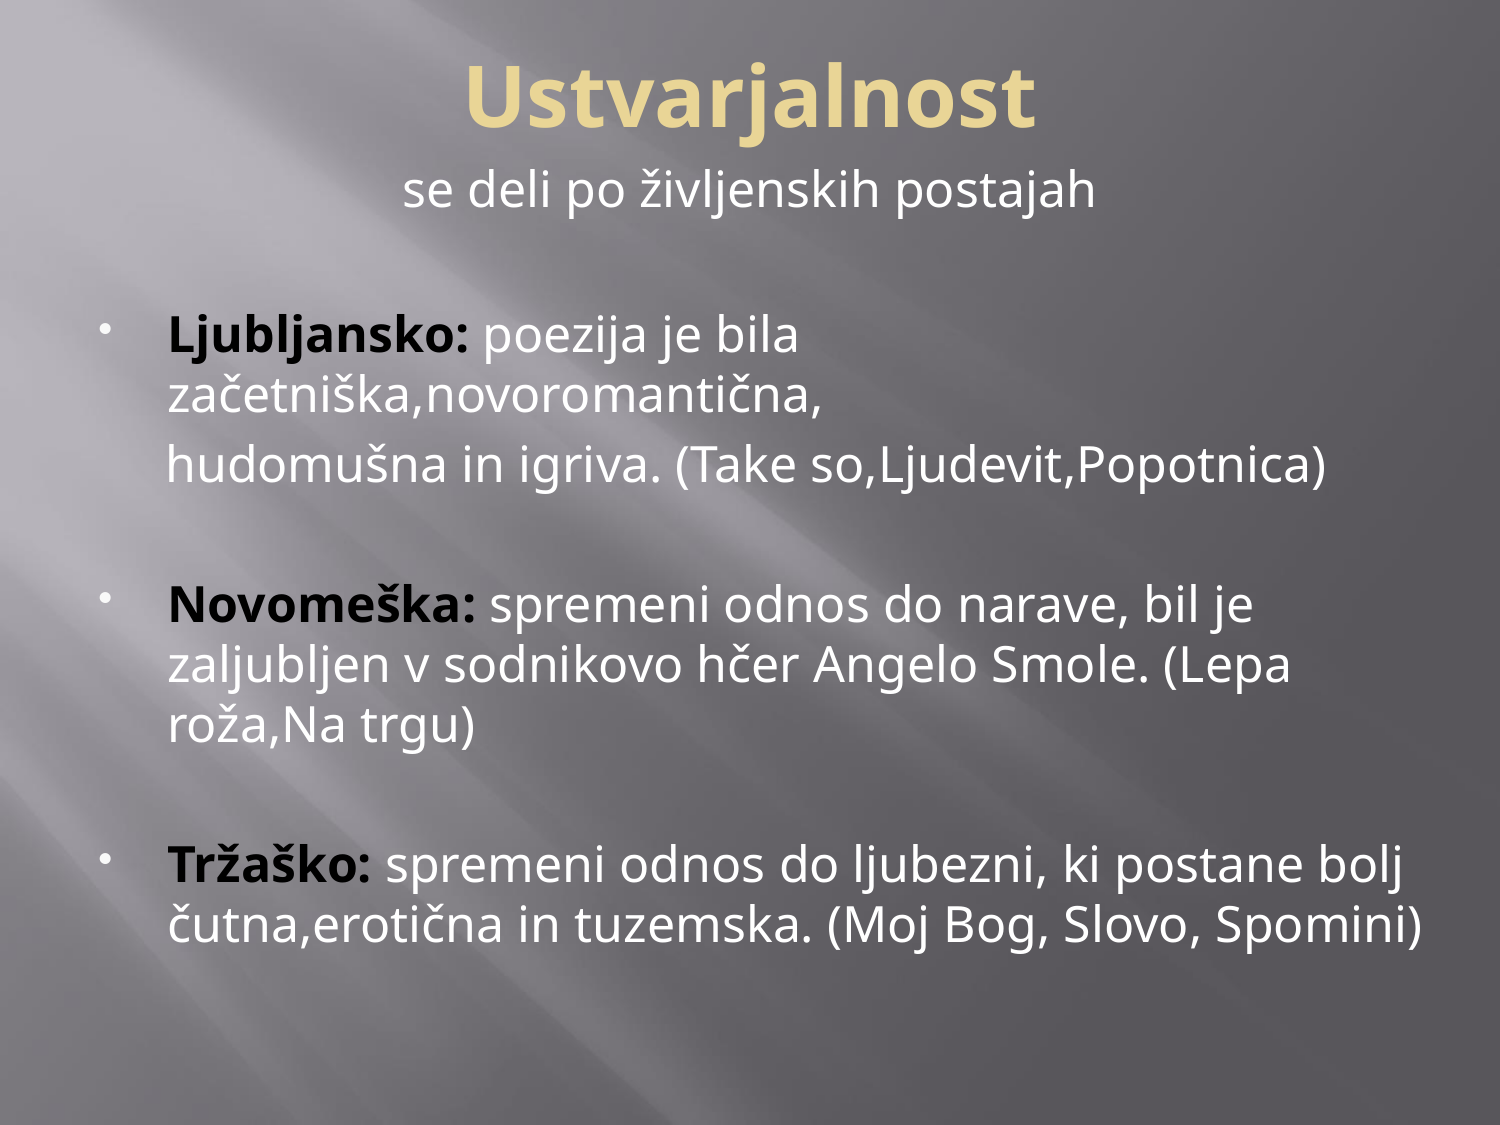

# Ustvarjalnost
se deli po življenskih postajah
Ljubljansko: poezija je bila začetniška,novoromantična,
 hudomušna in igriva. (Take so,Ljudevit,Popotnica)
Novomeška: spremeni odnos do narave, bil je zaljubljen v sodnikovo hčer Angelo Smole. (Lepa roža,Na trgu)
Tržaško: spremeni odnos do ljubezni, ki postane bolj čutna,erotična in tuzemska. (Moj Bog, Slovo, Spomini)